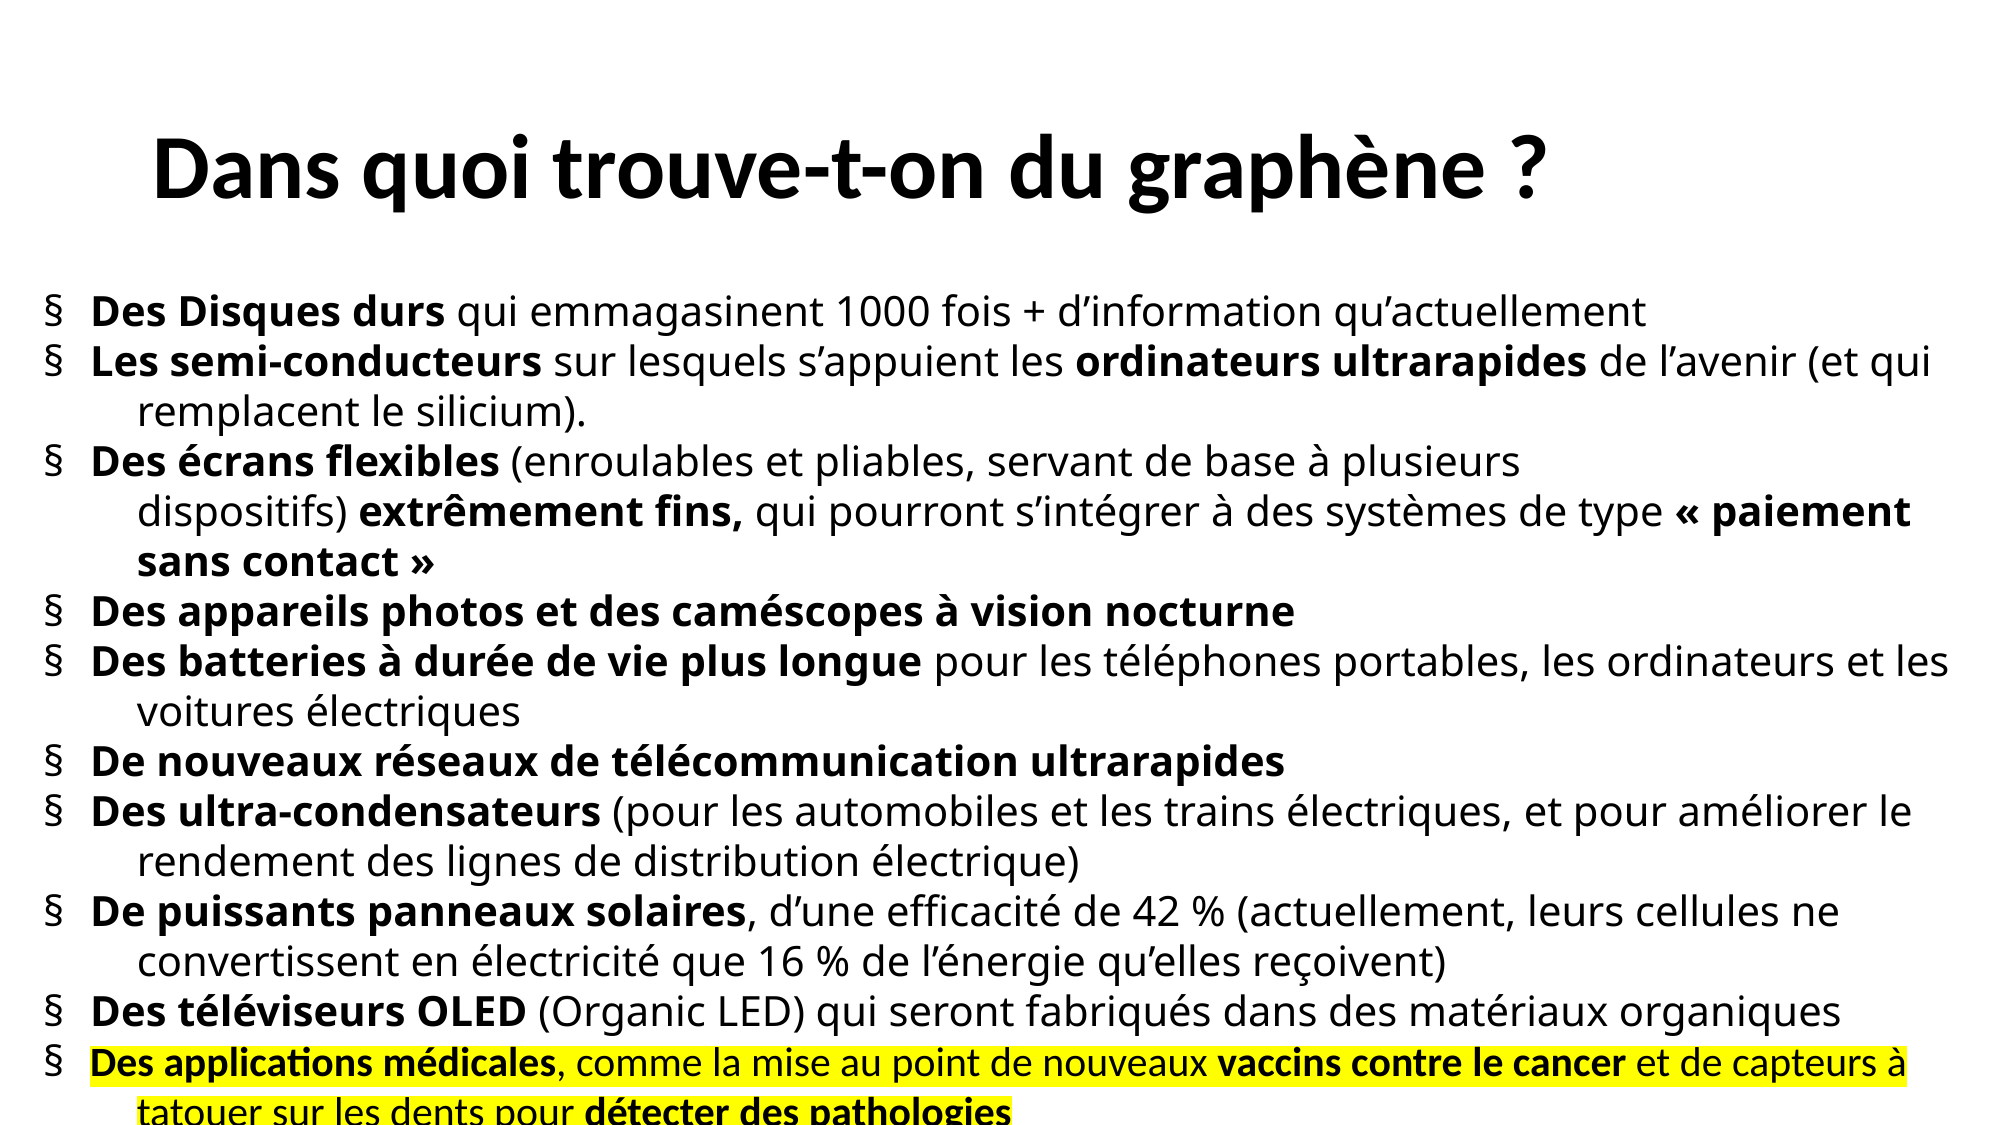

# Dans quoi trouve-t-on du graphène ?
Des Disques durs qui emmagasinent 1000 fois + d’information qu’actuellement
Les semi-conducteurs sur lesquels s’appuient les ordinateurs ultrarapides de l’avenir (et qui remplacent le silicium).
Des écrans flexibles (enroulables et pliables, servant de base à plusieurs dispositifs) extrêmement fins, qui pourront s’intégrer à des systèmes de type « paiement sans contact »
Des appareils photos et des caméscopes à vision nocturne
Des batteries à durée de vie plus longue pour les téléphones portables, les ordinateurs et les voitures électriques
De nouveaux réseaux de télécommunication ultrarapides
Des ultra-condensateurs (pour les automobiles et les trains électriques, et pour améliorer le rendement des lignes de distribution électrique)
De puissants panneaux solaires, d’une efficacité de 42 % (actuellement, leurs cellules ne convertissent en électricité que 16 % de l’énergie qu’elles reçoivent)
Des téléviseurs OLED (Organic LED) qui seront fabriqués dans des matériaux organiques
Des applications médicales, comme la mise au point de nouveaux vaccins contre le cancer et de capteurs à tatouer sur les dents pour détecter des pathologies